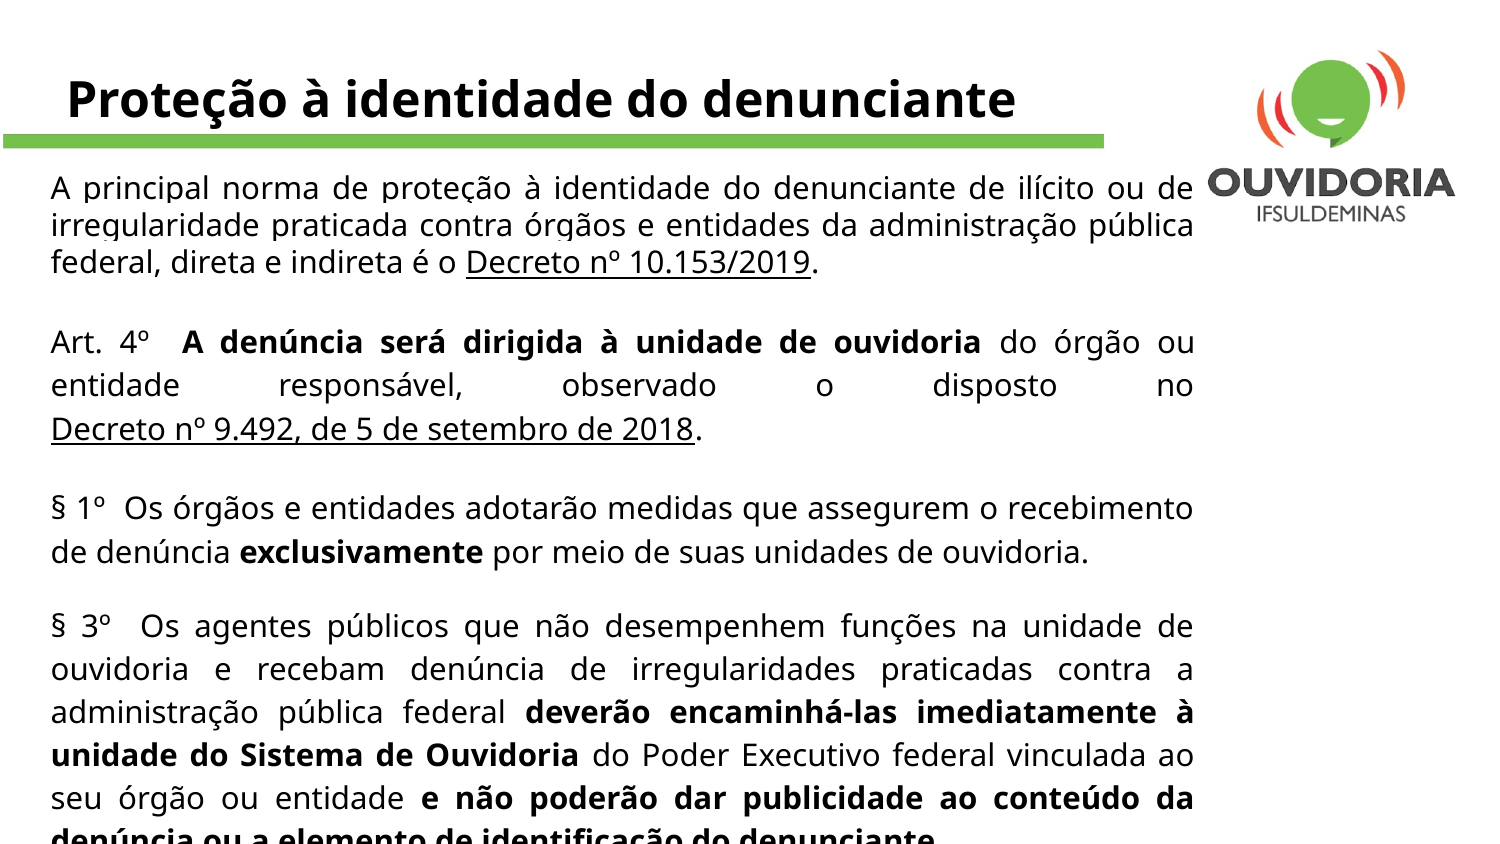

Proteção à identidade do denunciante
#
A principal norma de proteção à identidade do denunciante de ilícito ou de irregularidade praticada contra órgãos e entidades da administração pública federal, direta e indireta é o Decreto nº 10.153/2019.
Art. 4º A denúncia será dirigida à unidade de ouvidoria do órgão ou entidade responsável, observado o disposto no Decreto nº 9.492, de 5 de setembro de 2018.
§ 1º Os órgãos e entidades adotarão medidas que assegurem o recebimento de denúncia exclusivamente por meio de suas unidades de ouvidoria.
§ 3º Os agentes públicos que não desempenhem funções na unidade de ouvidoria e recebam denúncia de irregularidades praticadas contra a administração pública federal deverão encaminhá-las imediatamente à unidade do Sistema de Ouvidoria do Poder Executivo federal vinculada ao seu órgão ou entidade e não poderão dar publicidade ao conteúdo da denúncia ou a elemento de identificação do denunciante.